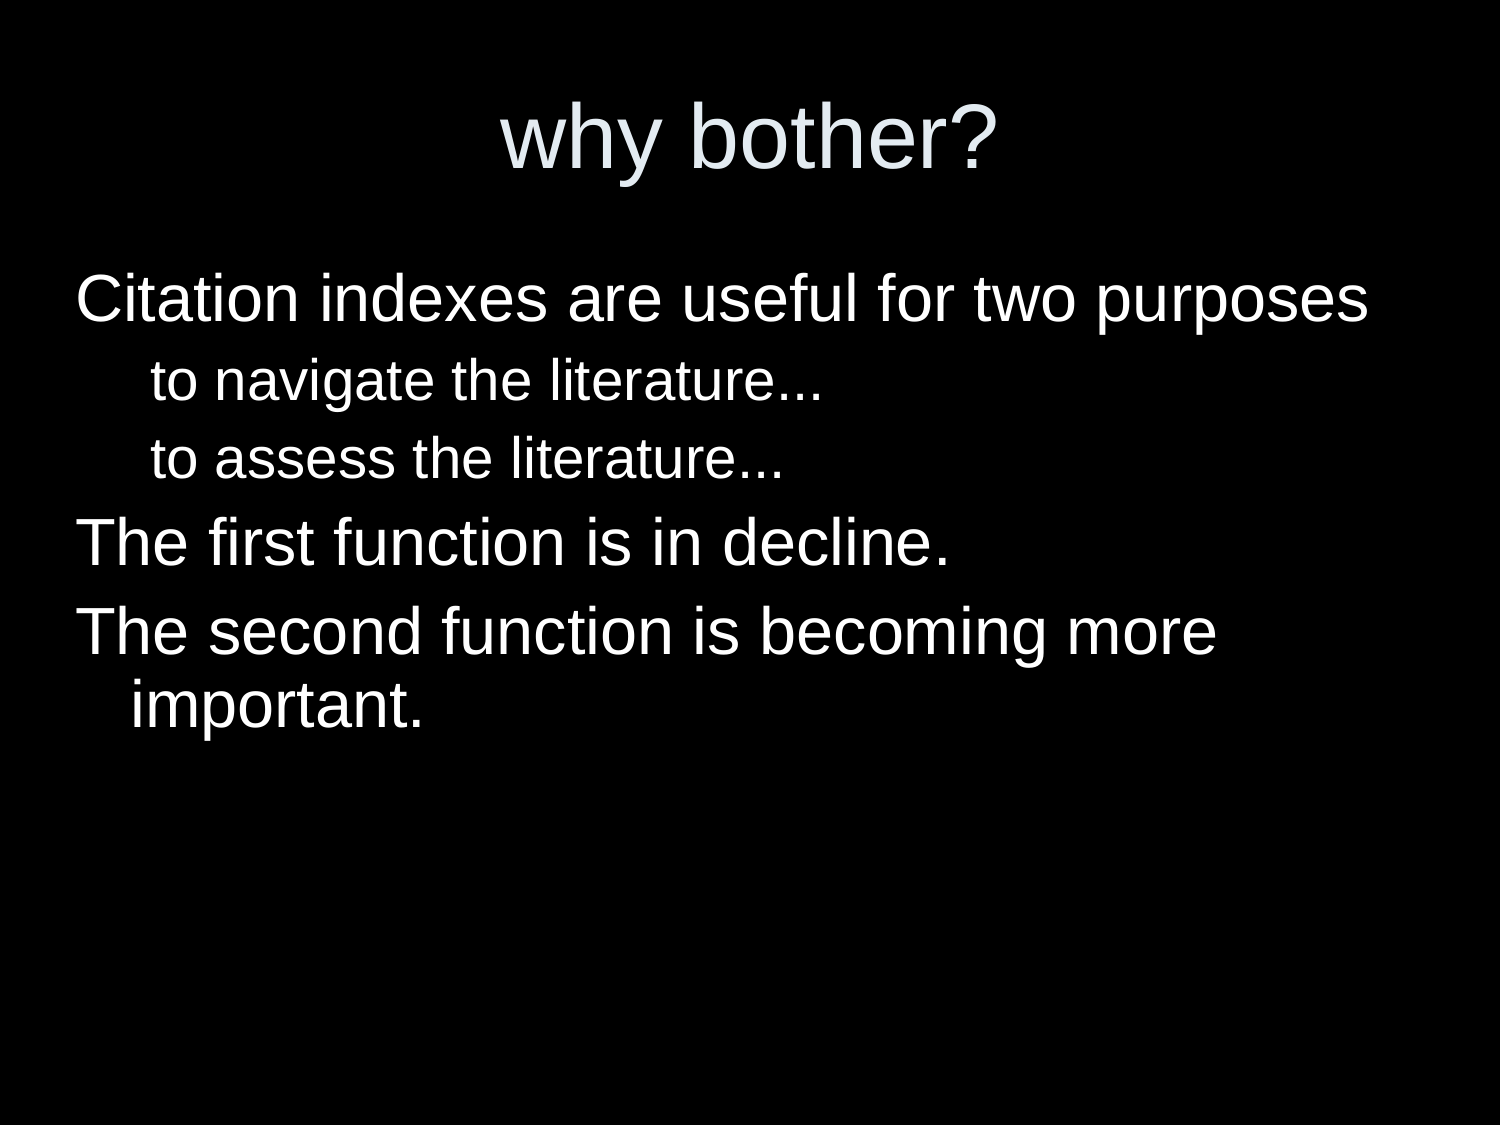

# why bother?
Citation indexes are useful for two purposes
to navigate the literature...
to assess the literature...
The first function is in decline.
The second function is becoming more important.